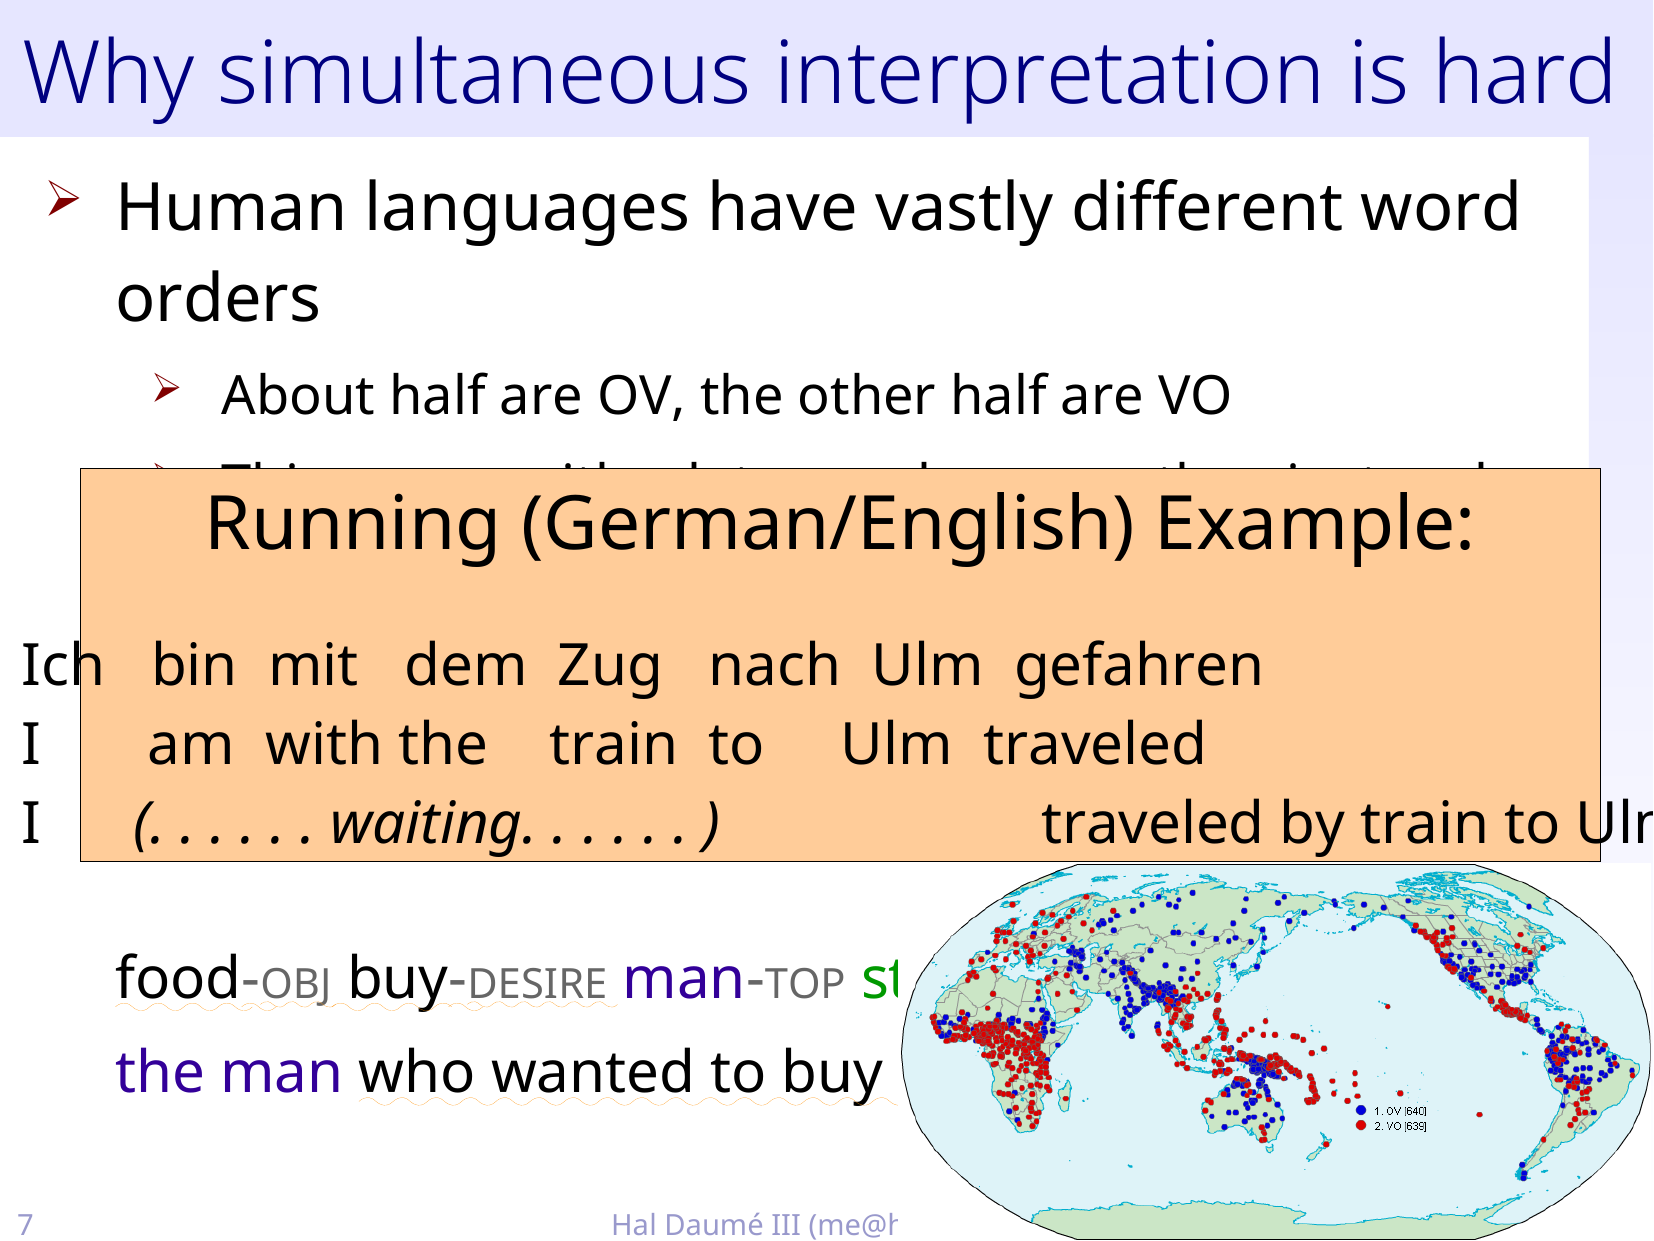

# Why simultaneous interpretation is hard
Human languages have vastly different word orders
About half are OV, the other half are VO
This comes with a lot more baggage than just verb-final
man-TOP store-LOC go-PAST
the man went to the store
food-OBJ buy-DESIRE man-TOP store-LOC go-PAST
the man who wanted to buy food went to the store
Running (German/English) Example:
 Ich bin mit dem Zug nach Ulm gefahren
 I am with the train to Ulm traveled
 I (. . . . . . waiting. . . . . . ) traveled by train to Ulm